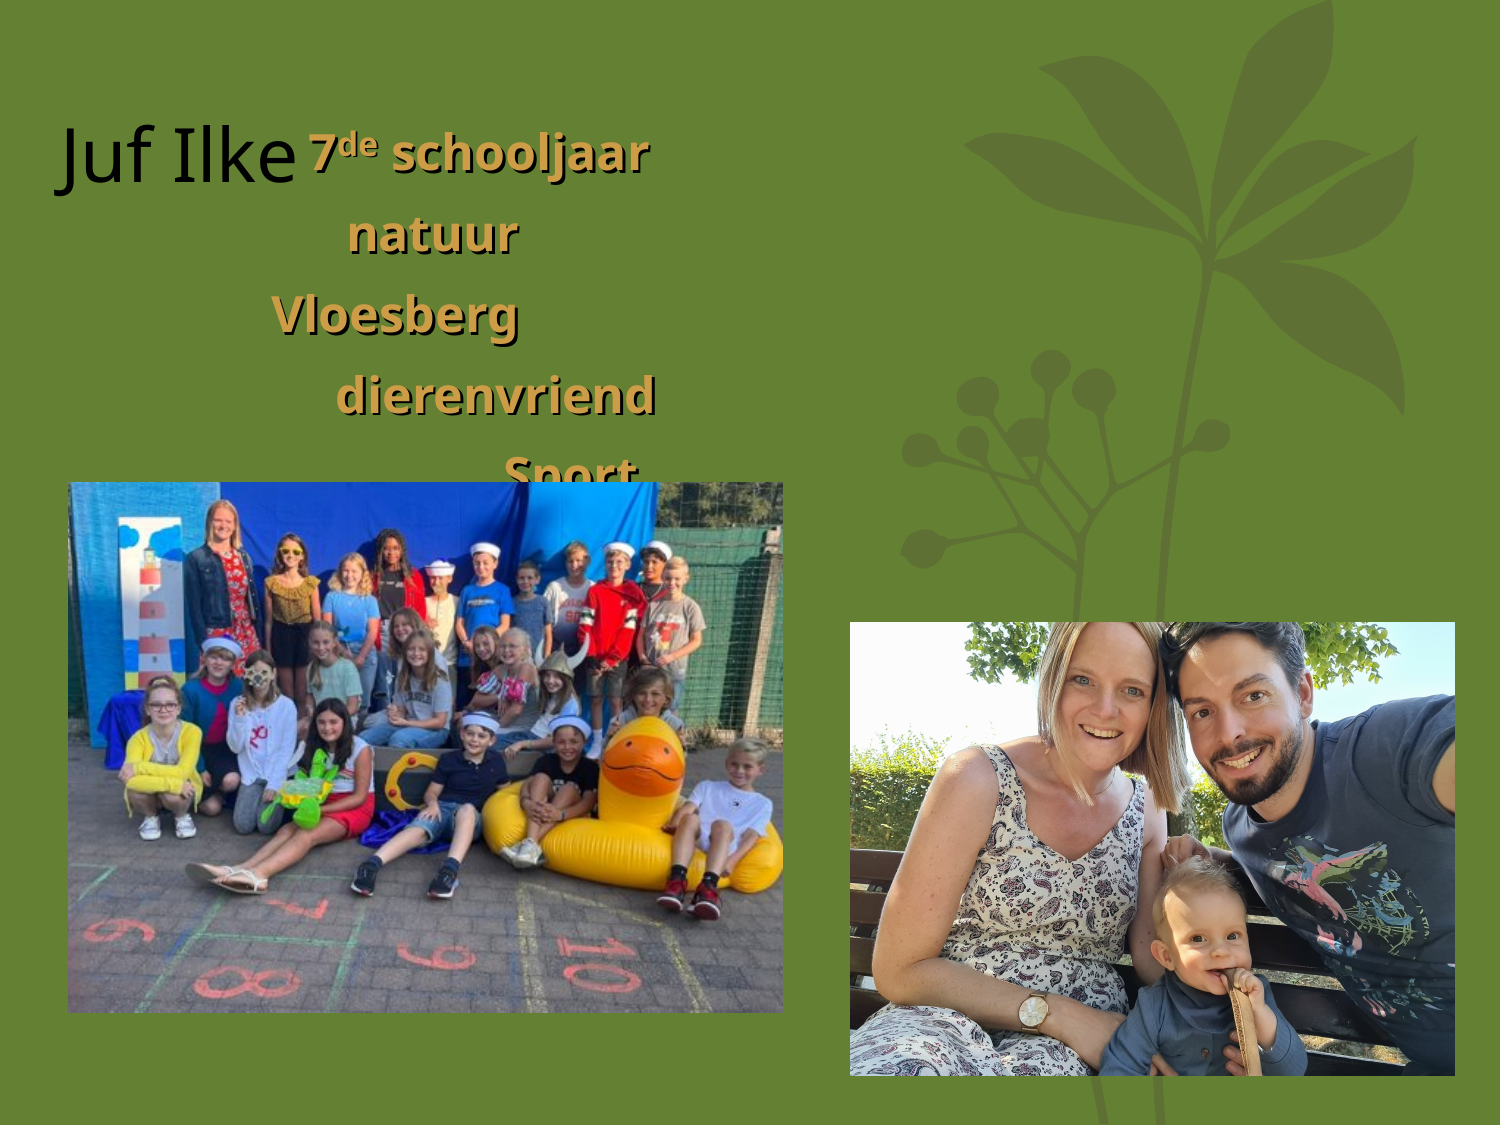

# Juf Ilke
7de schooljaar
natuur
Vloesberg
dierenvriend
		Sport
27 jaar